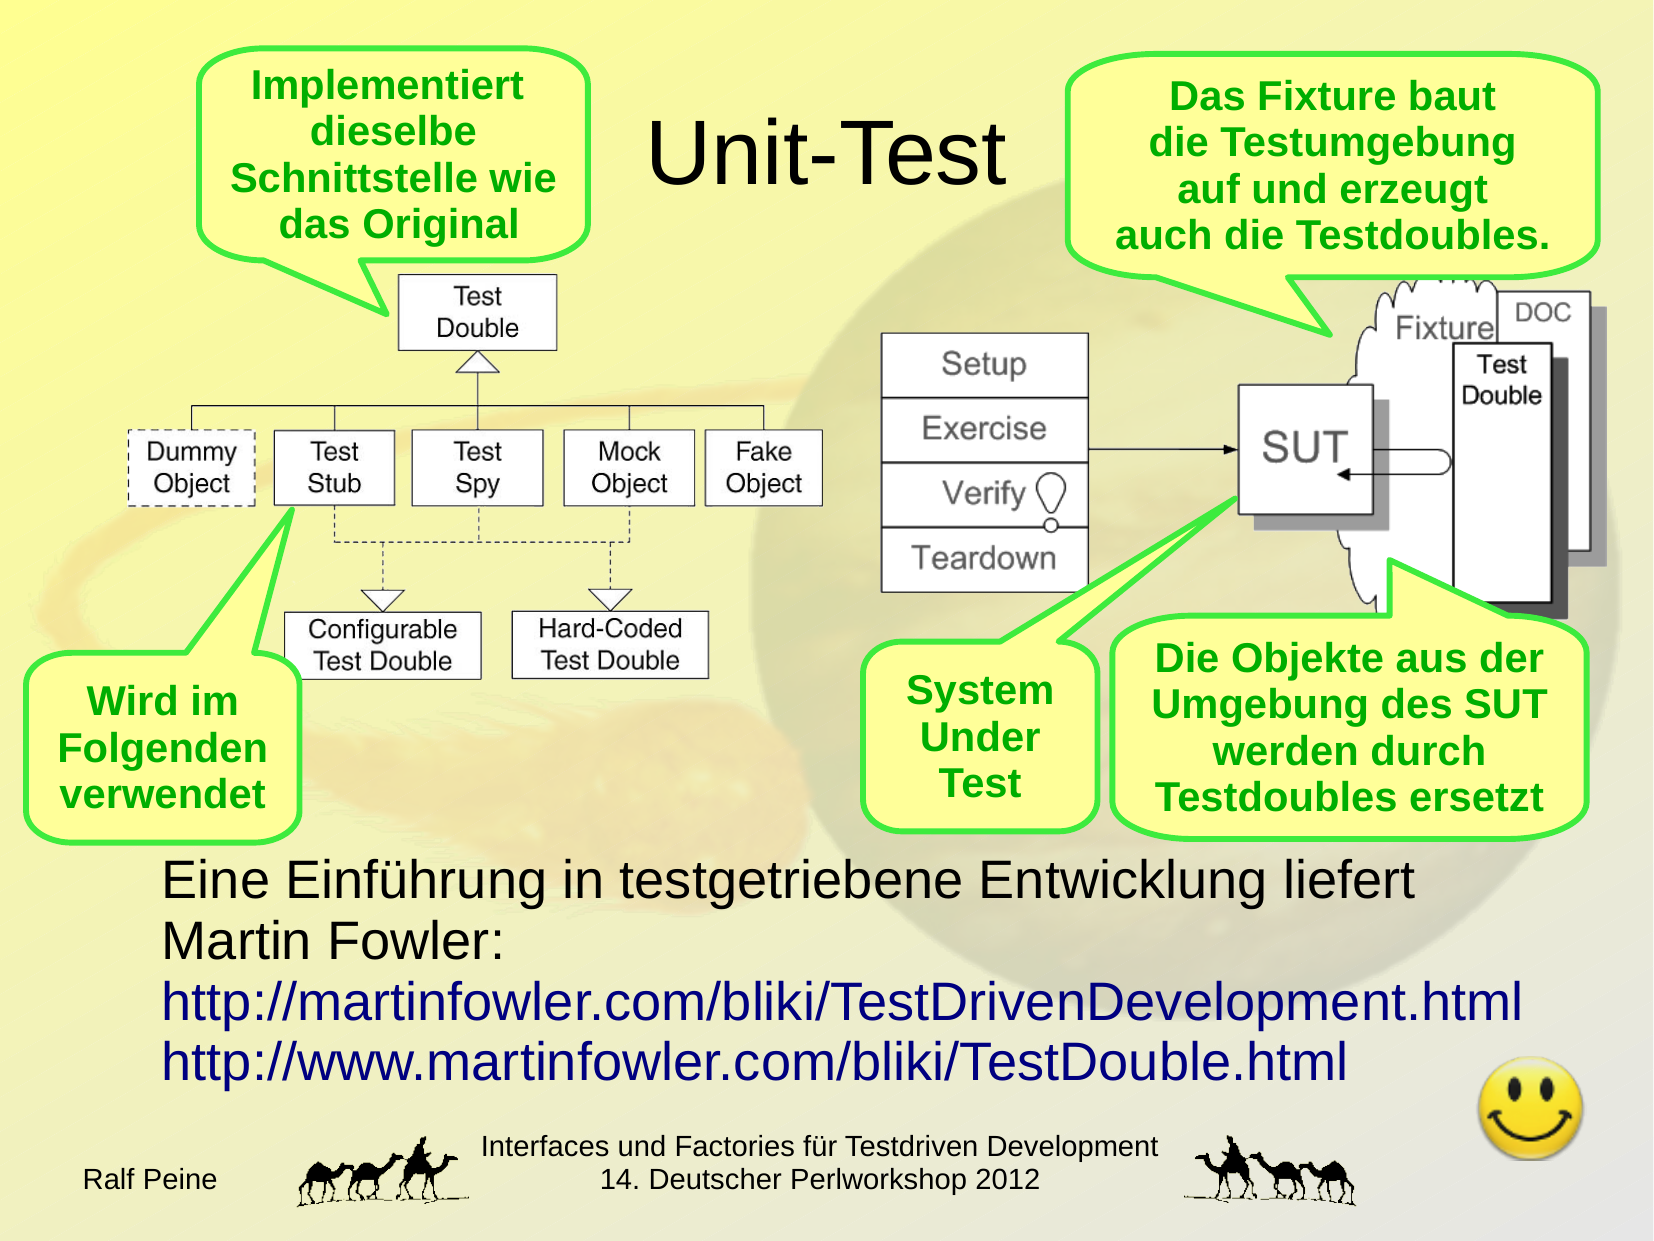

Implementiert
dieselbe
Schnittstelle wie
 das Original
# Unit-Test
Das Fixture baut
die Testumgebung
auf und erzeugt
auch die Testdoubles.
Die Objekte aus der
Umgebung des SUT
werden durch
Testdoubles ersetzt
System
Under
Test
Wird im
Folgenden
verwendet
Eine Einführung in testgetriebene Entwicklung liefert
Martin Fowler:
http://martinfowler.com/bliki/TestDrivenDevelopment.html
http://www.martinfowler.com/bliki/TestDouble.html